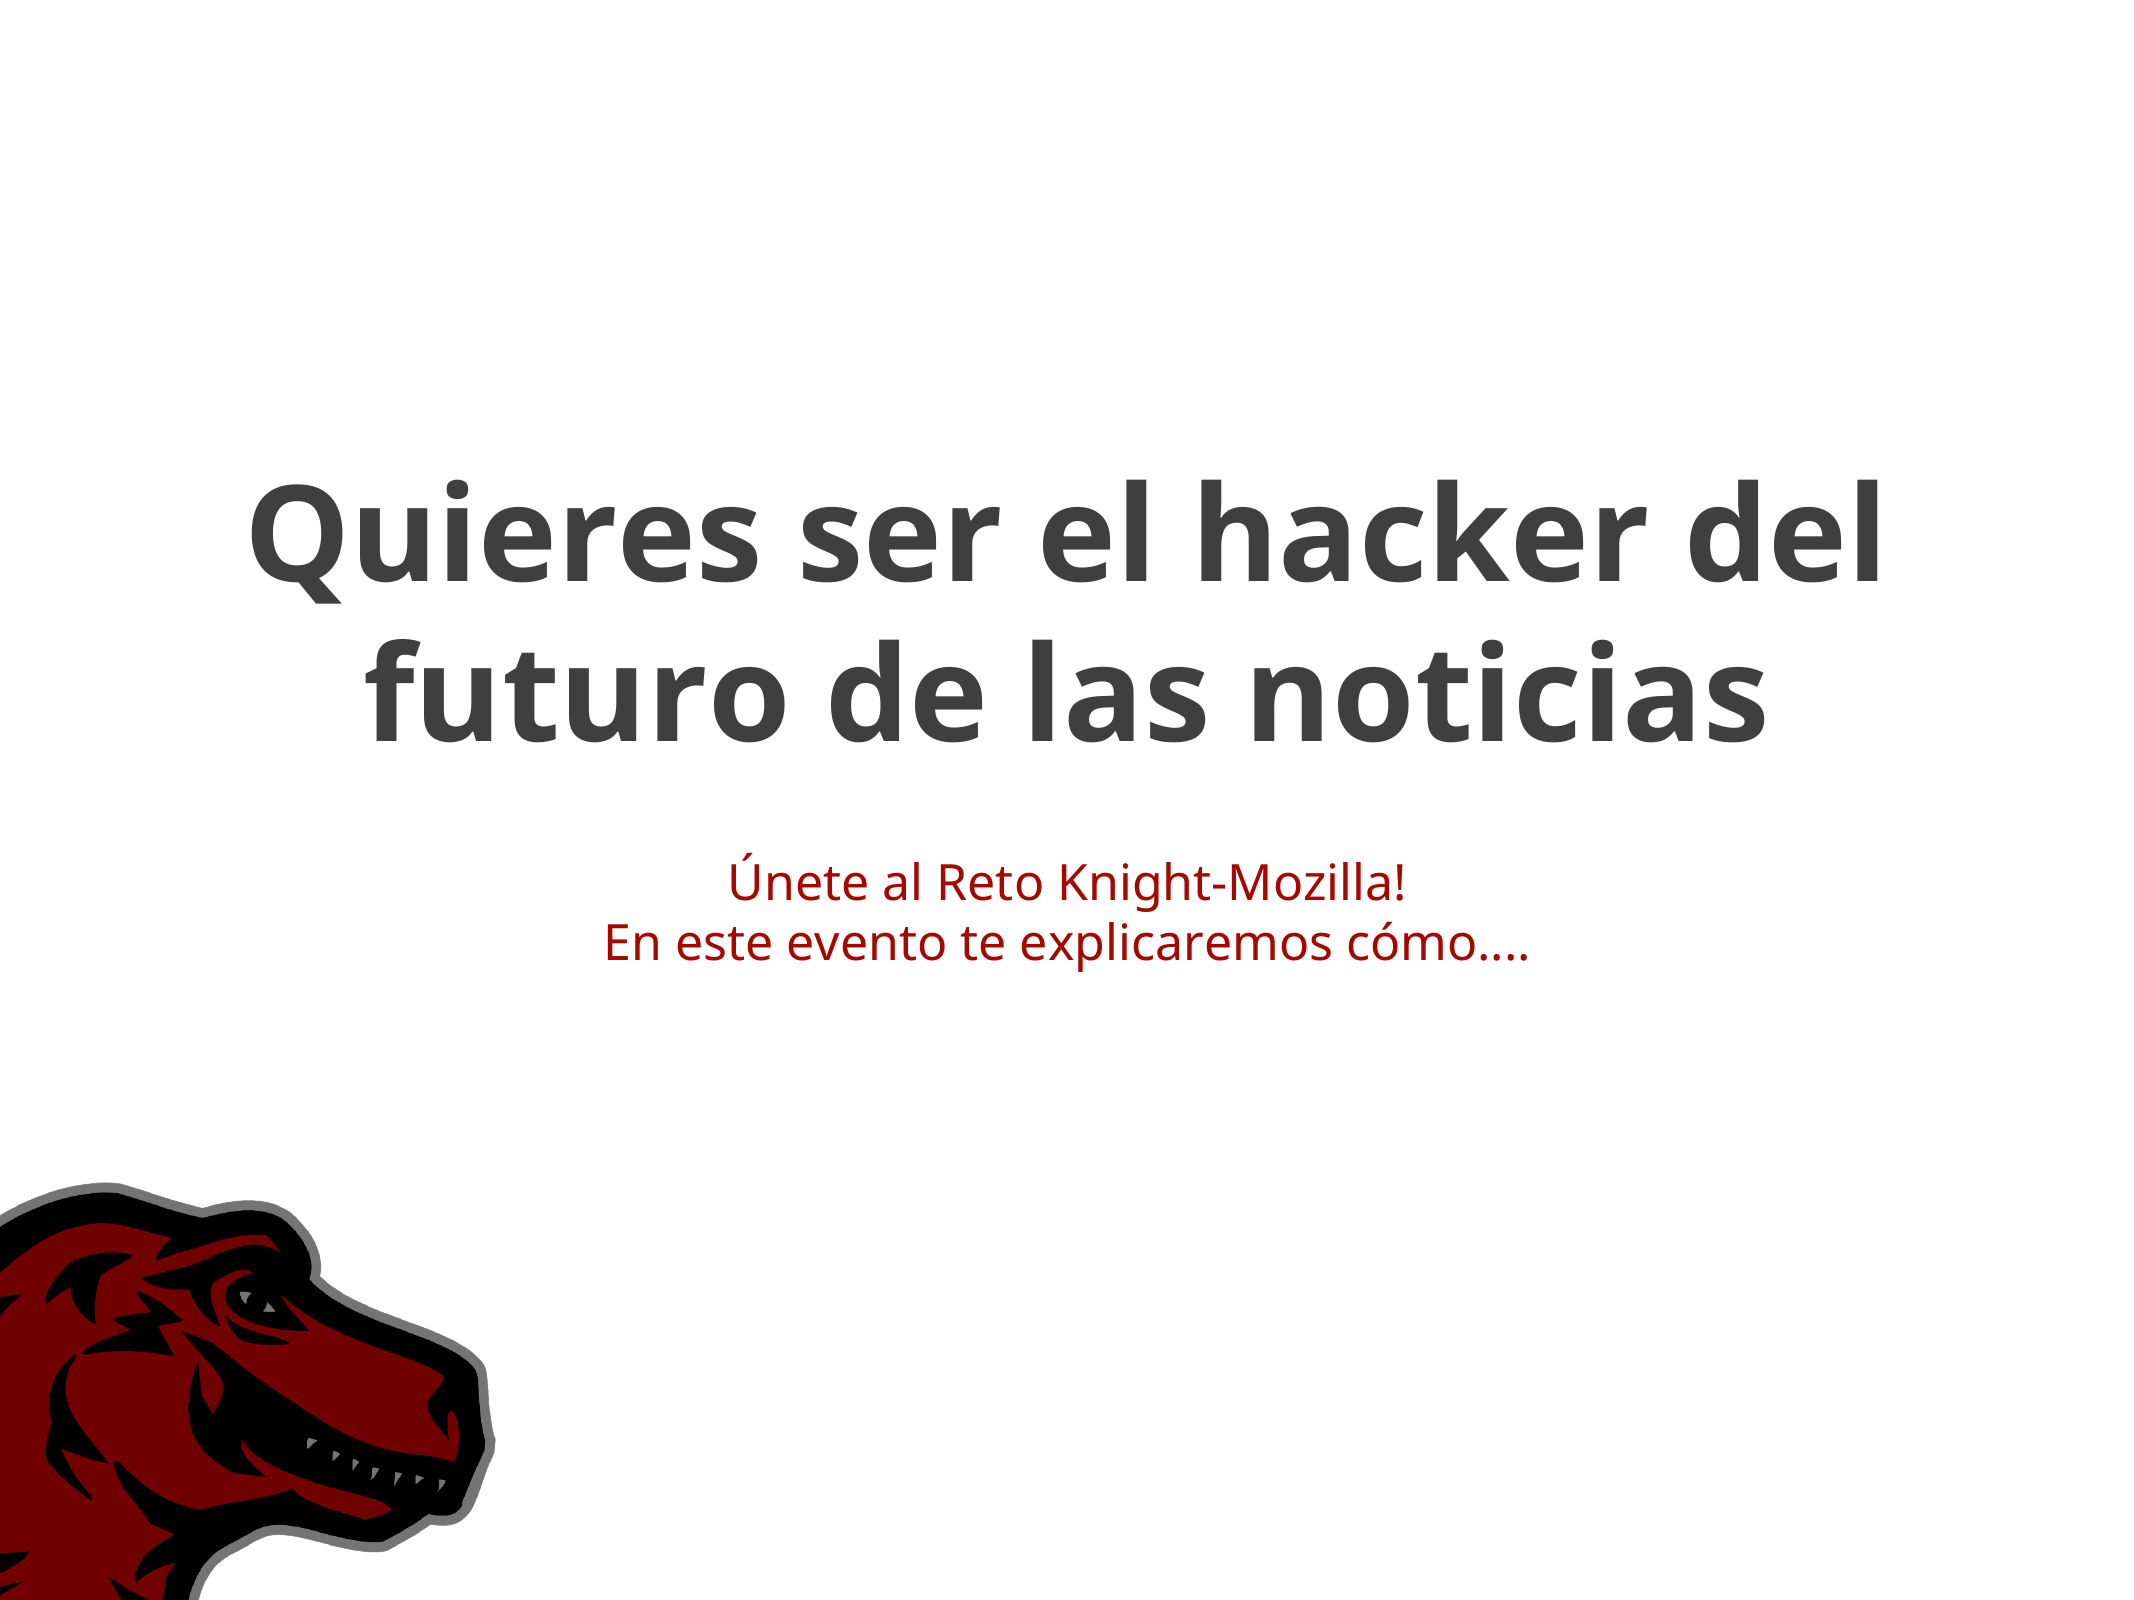

# Quieres ser el hacker del futuro de las noticias
Únete al Reto Knight-Mozilla!
En este evento te explicaremos cómo....